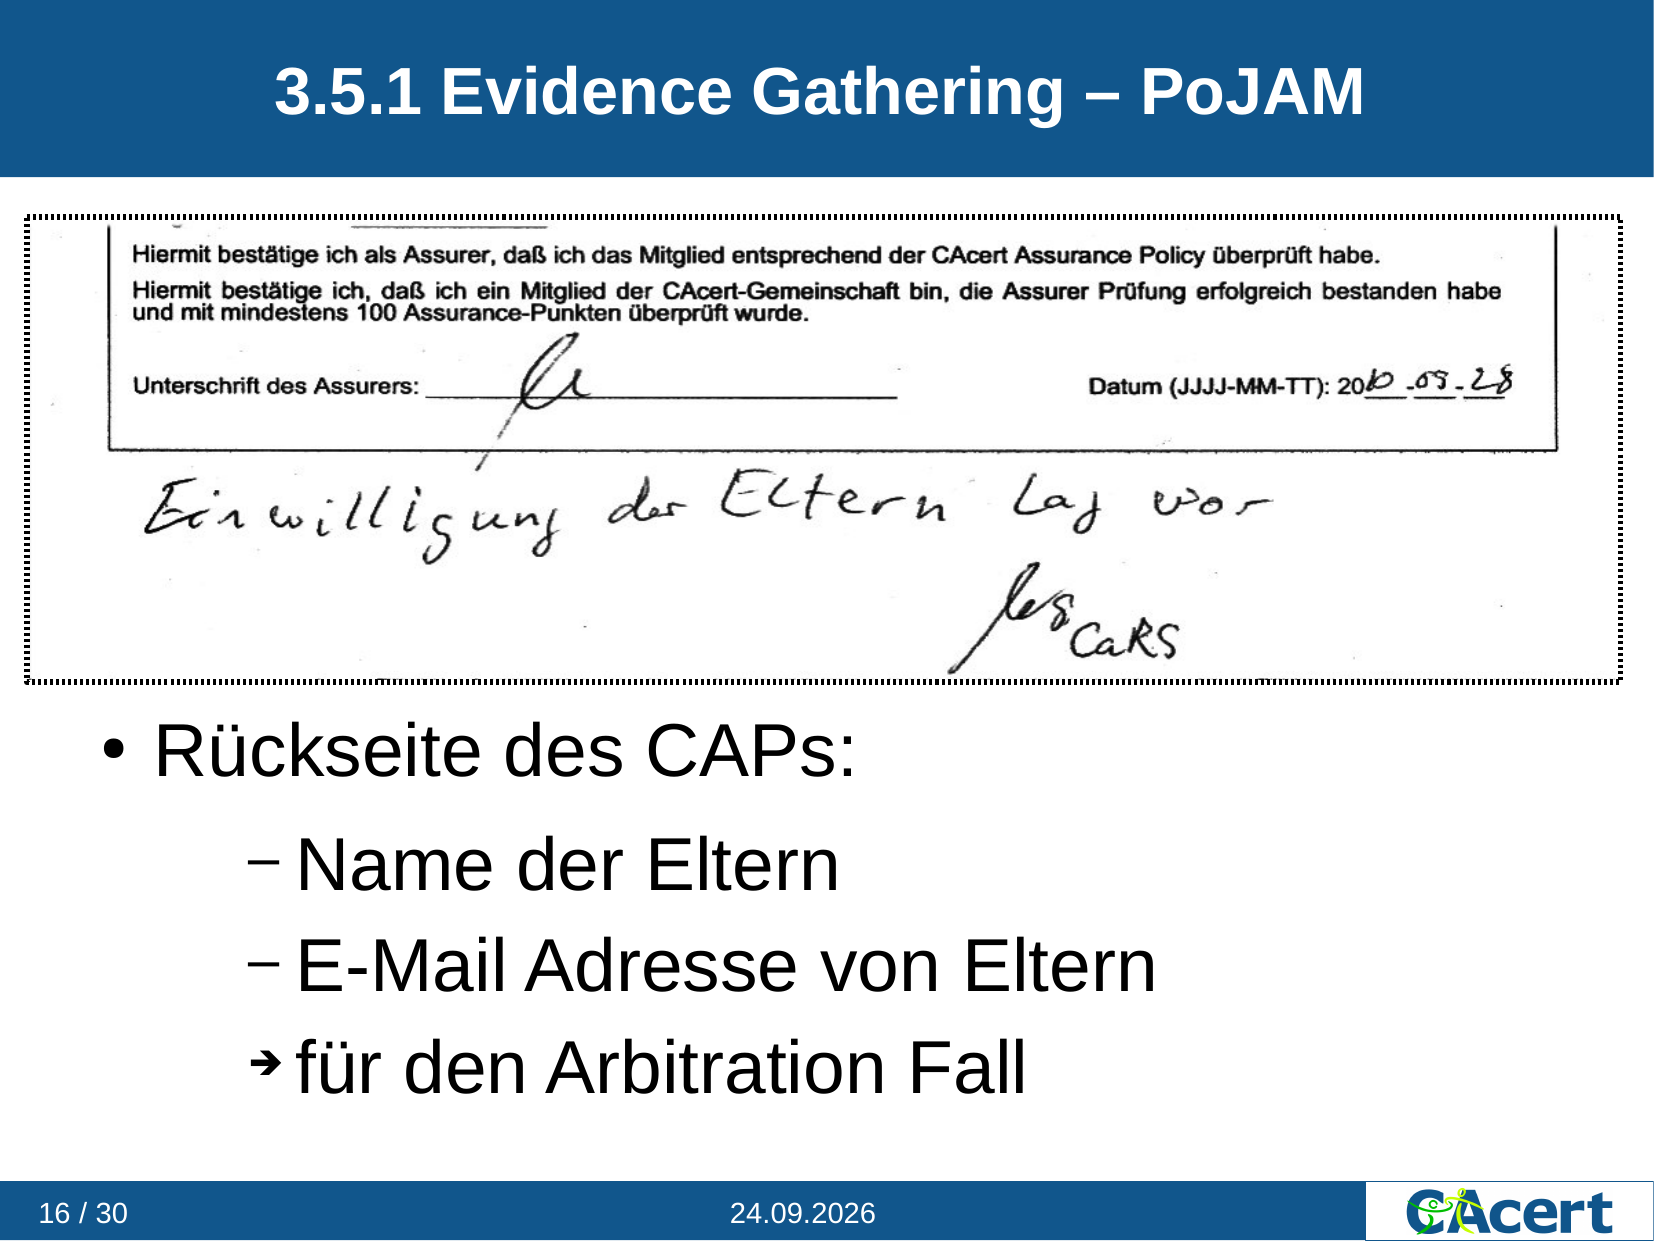

# 3.5.1 Evidence Gathering – PoJAM
Rückseite des CAPs:
Name der Eltern
E-Mail Adresse von Eltern
für den Arbitration Fall